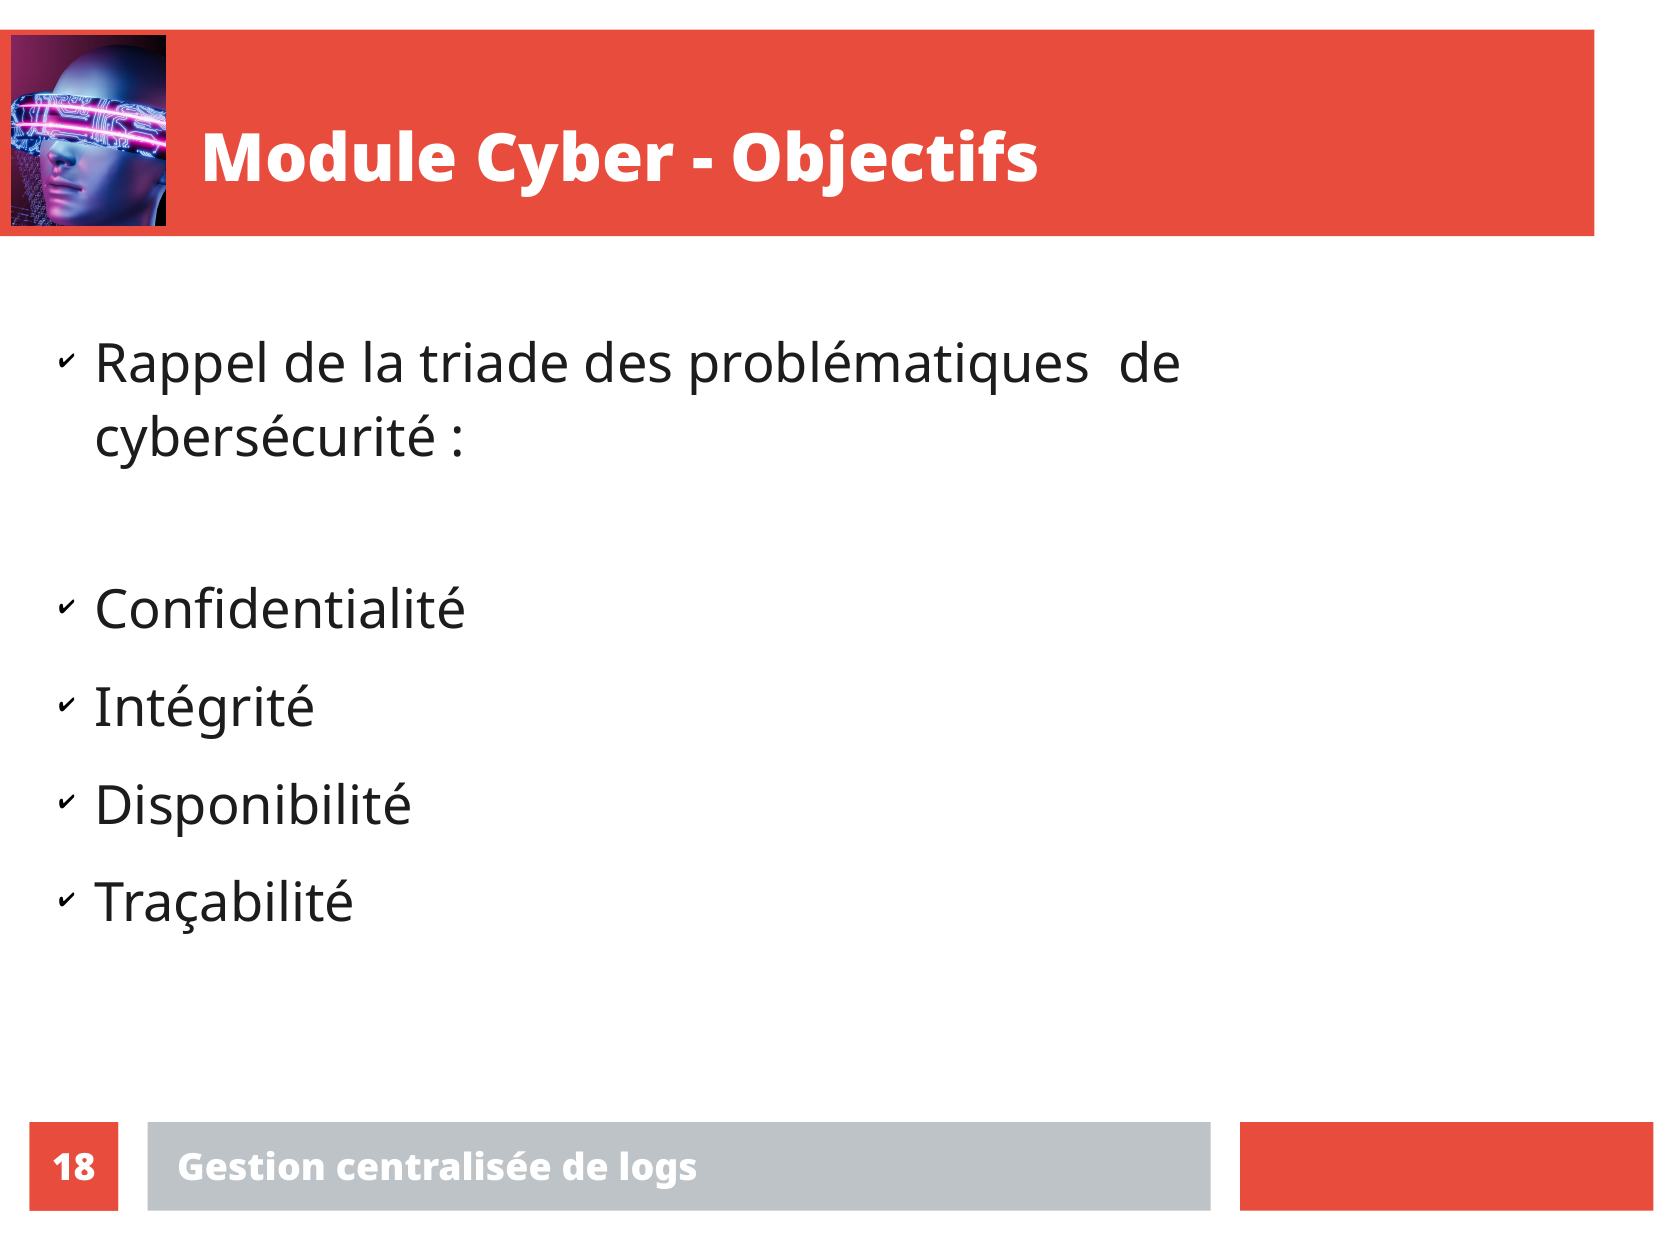

# Module Cyber - Objectifs
Rappel de la triade des problématiques de cybersécurité :
Confidentialité
Intégrité
Disponibilité
Traçabilité
18
Gestion centralisée de logs